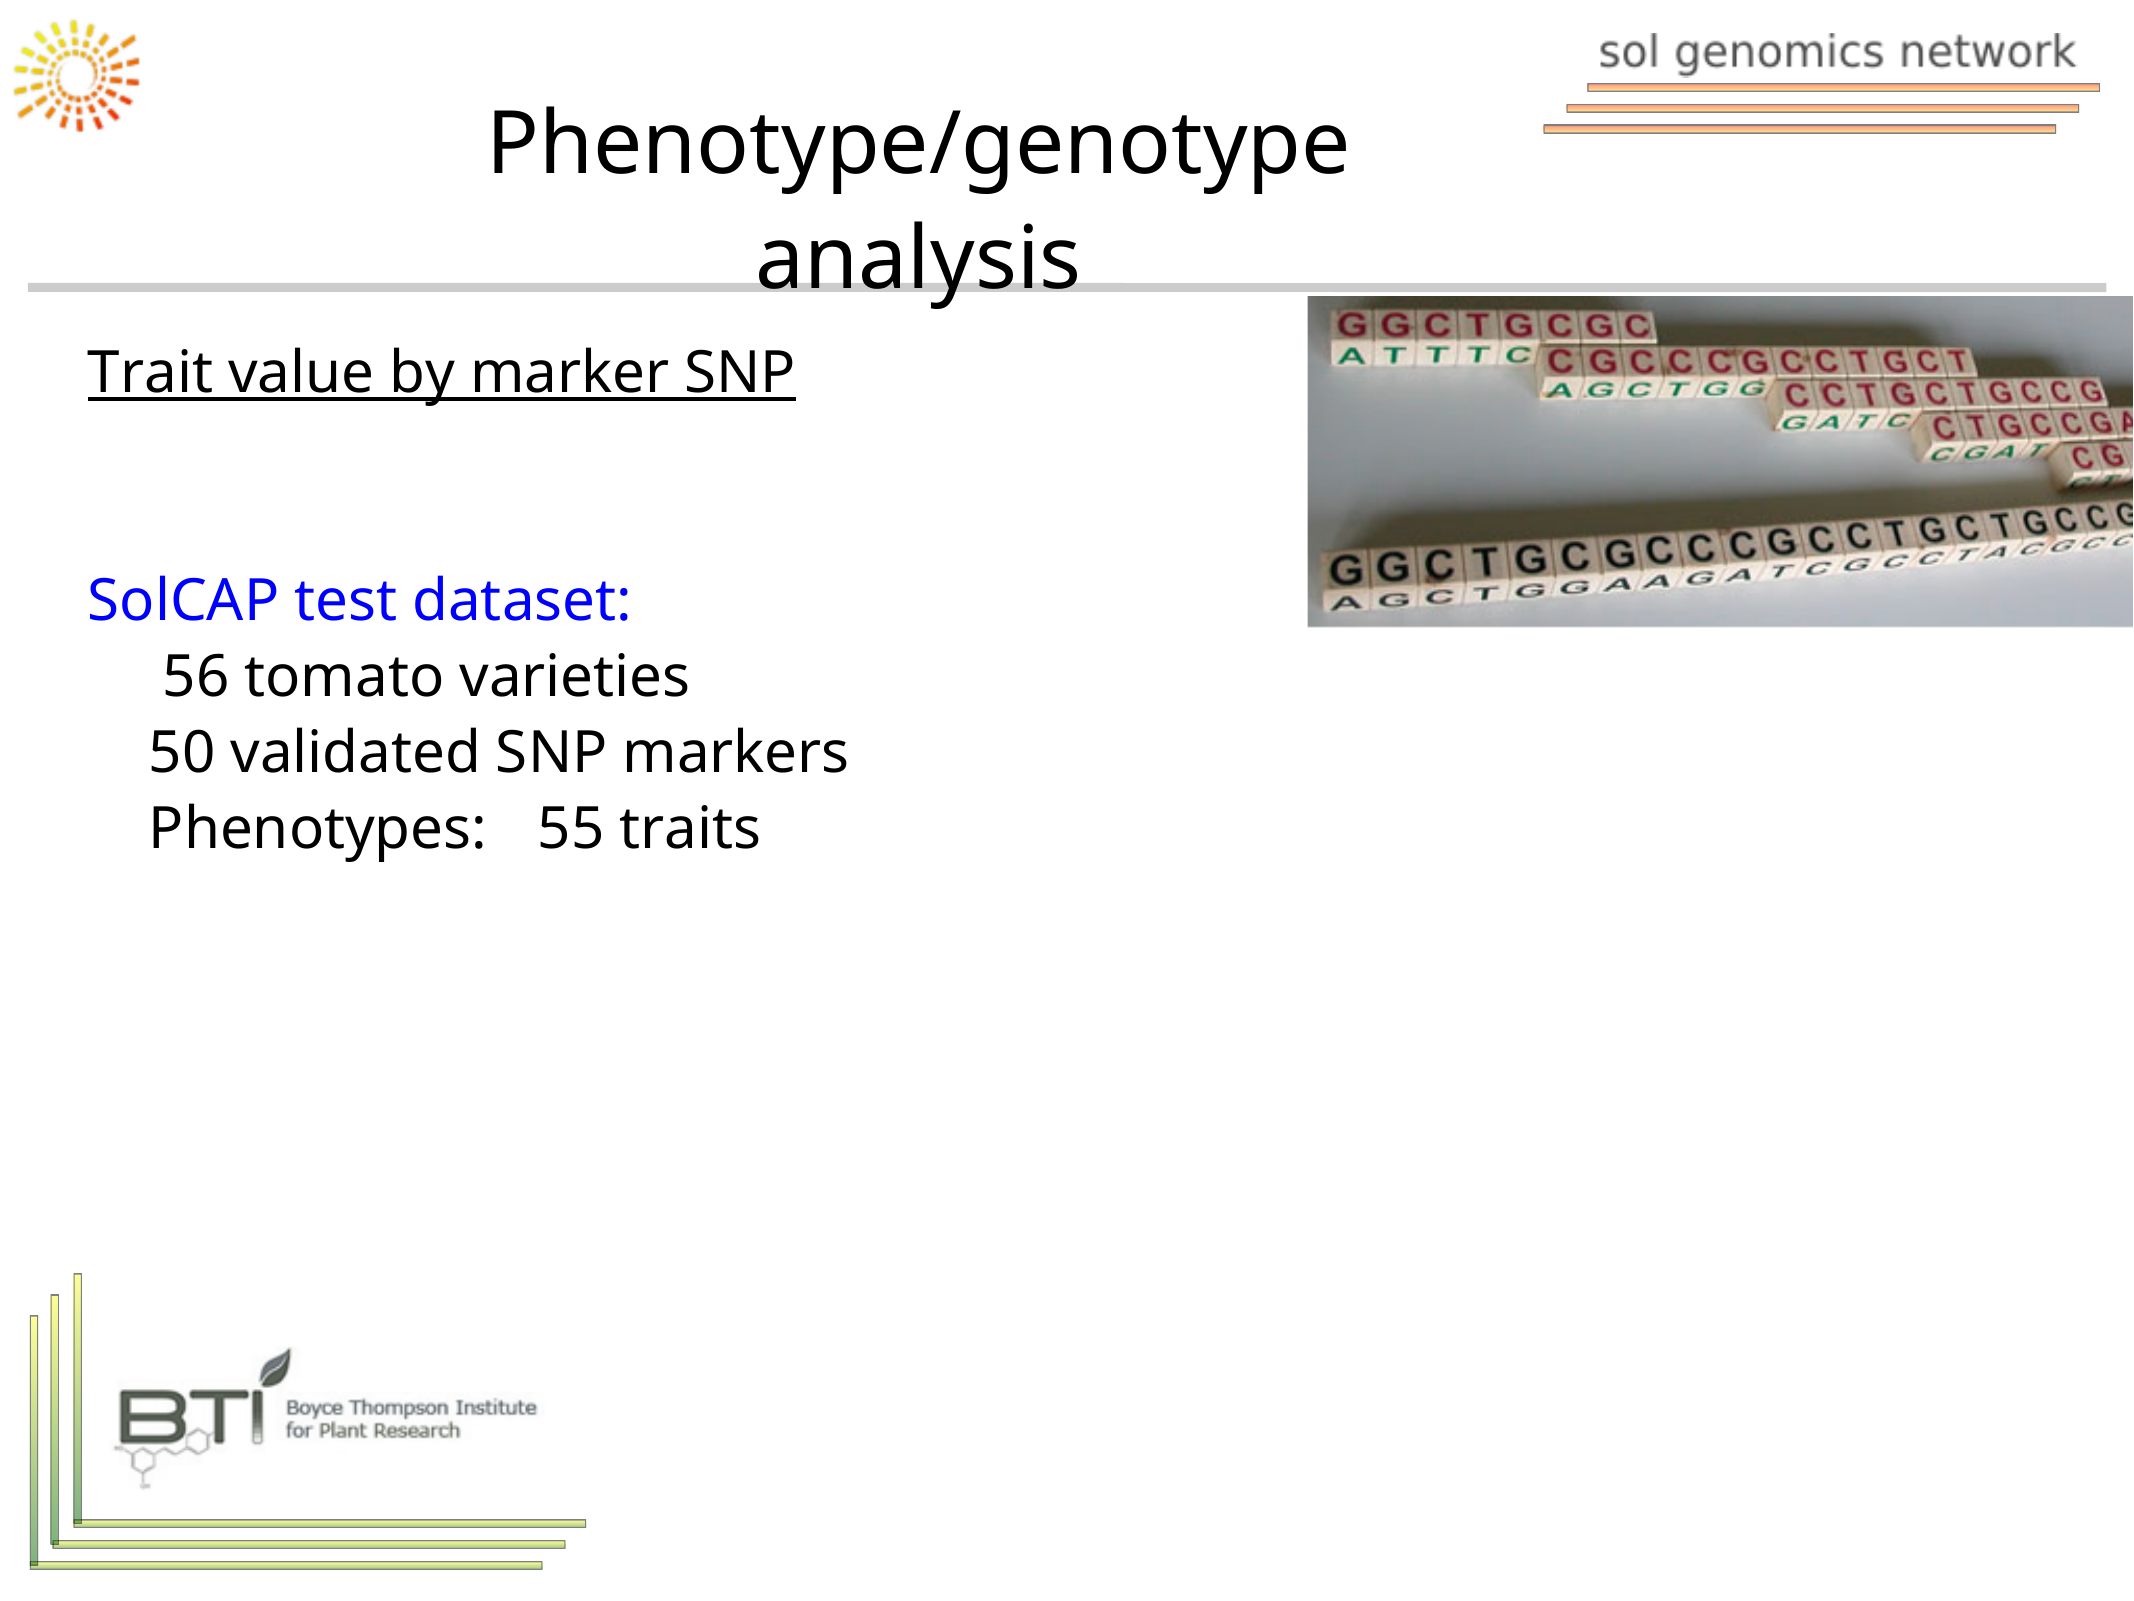

Phenotype/genotype analysis
Trait value by marker SNP
SolCAP test dataset:
	56 tomato varieties
 50 validated SNP markers
 Phenotypes: 	55 traits